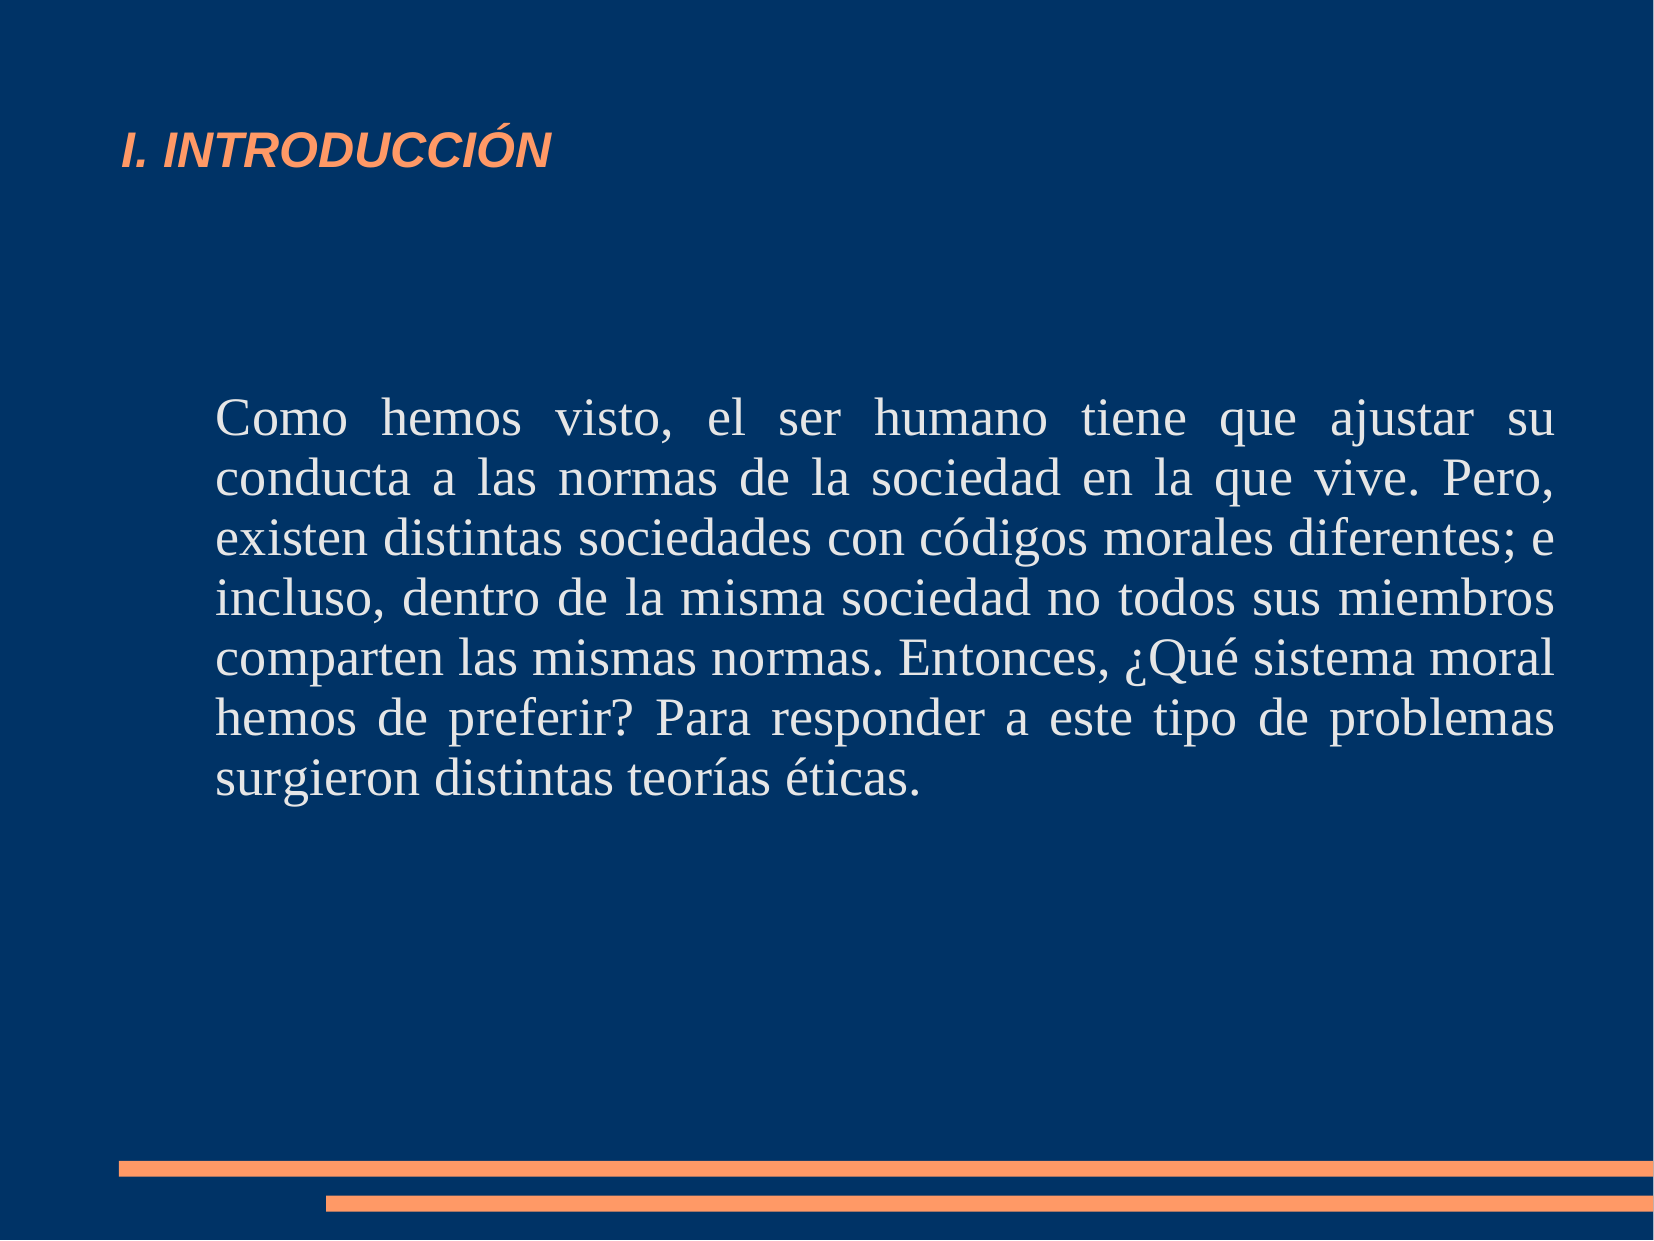

# I. INTRODUCCIÓN
Como hemos visto, el ser humano tiene que ajustar su conducta a las normas de la sociedad en la que vive. Pero, existen distintas sociedades con códigos morales diferentes; e incluso, dentro de la misma sociedad no todos sus miembros comparten las mismas normas. Entonces, ¿Qué sistema moral hemos de preferir? Para responder a este tipo de problemas surgieron distintas teorías éticas.